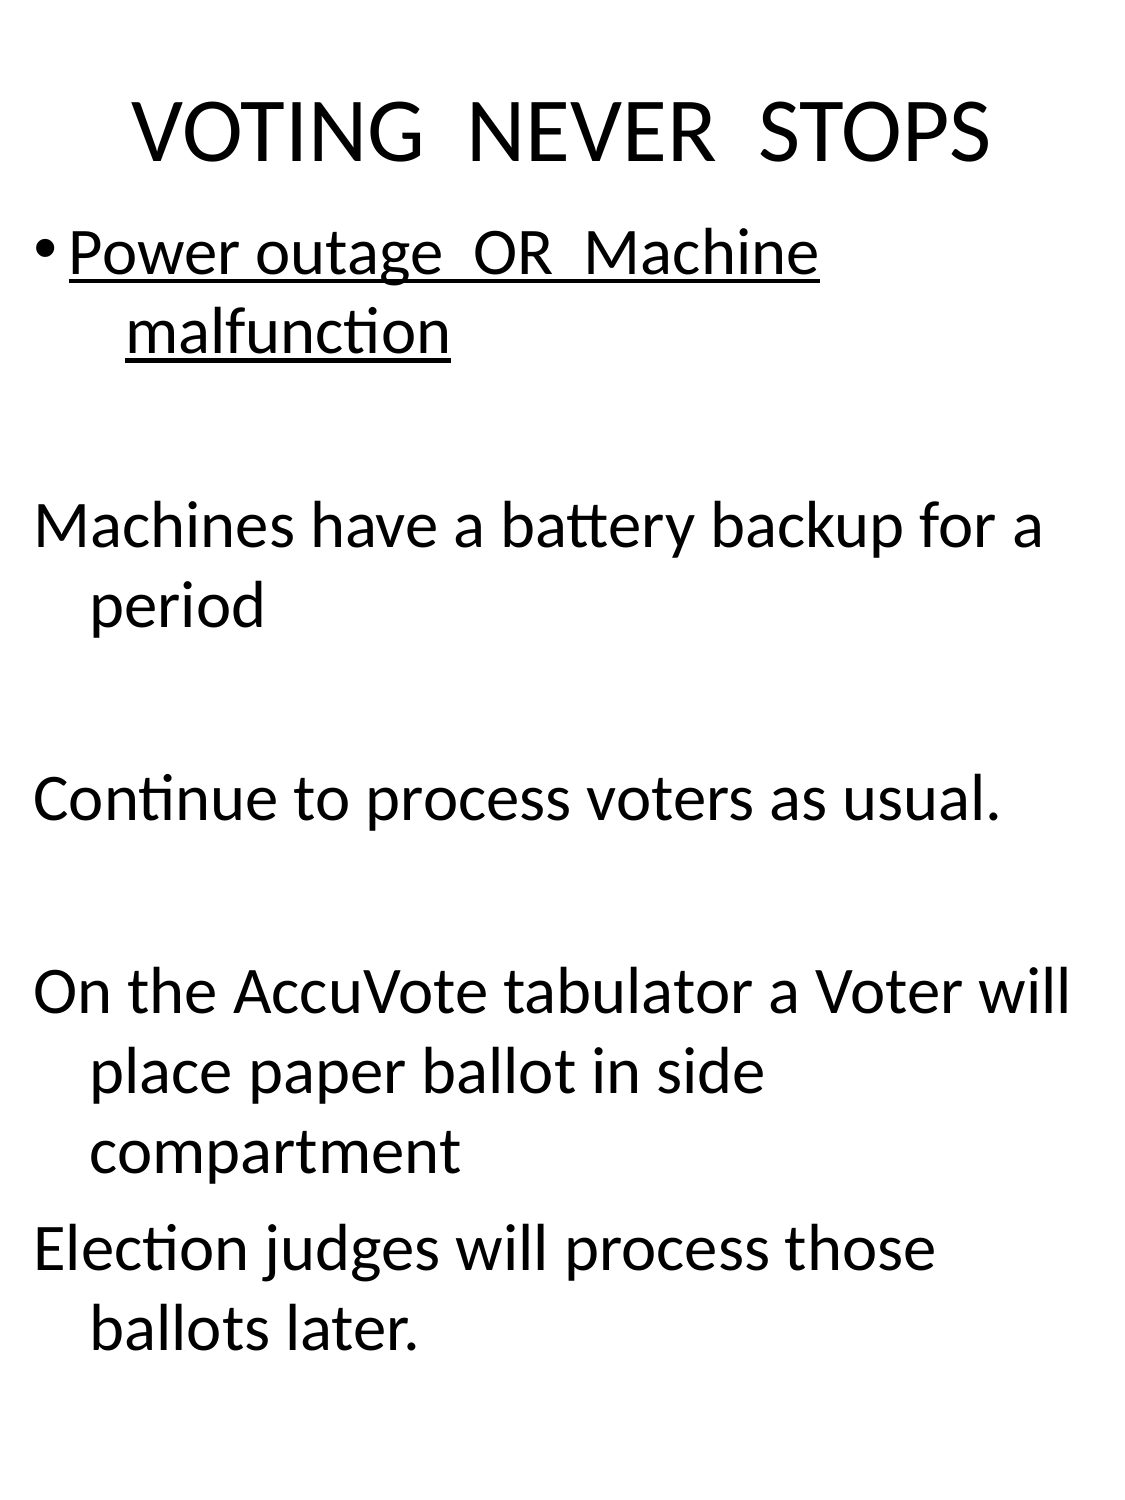

VOTING NEVER STOPS
Power outage OR Machine malfunction
Machines have a battery backup for a period
Continue to process voters as usual.
On the AccuVote tabulator a Voter will place paper ballot in side compartment
Election judges will process those ballots later.